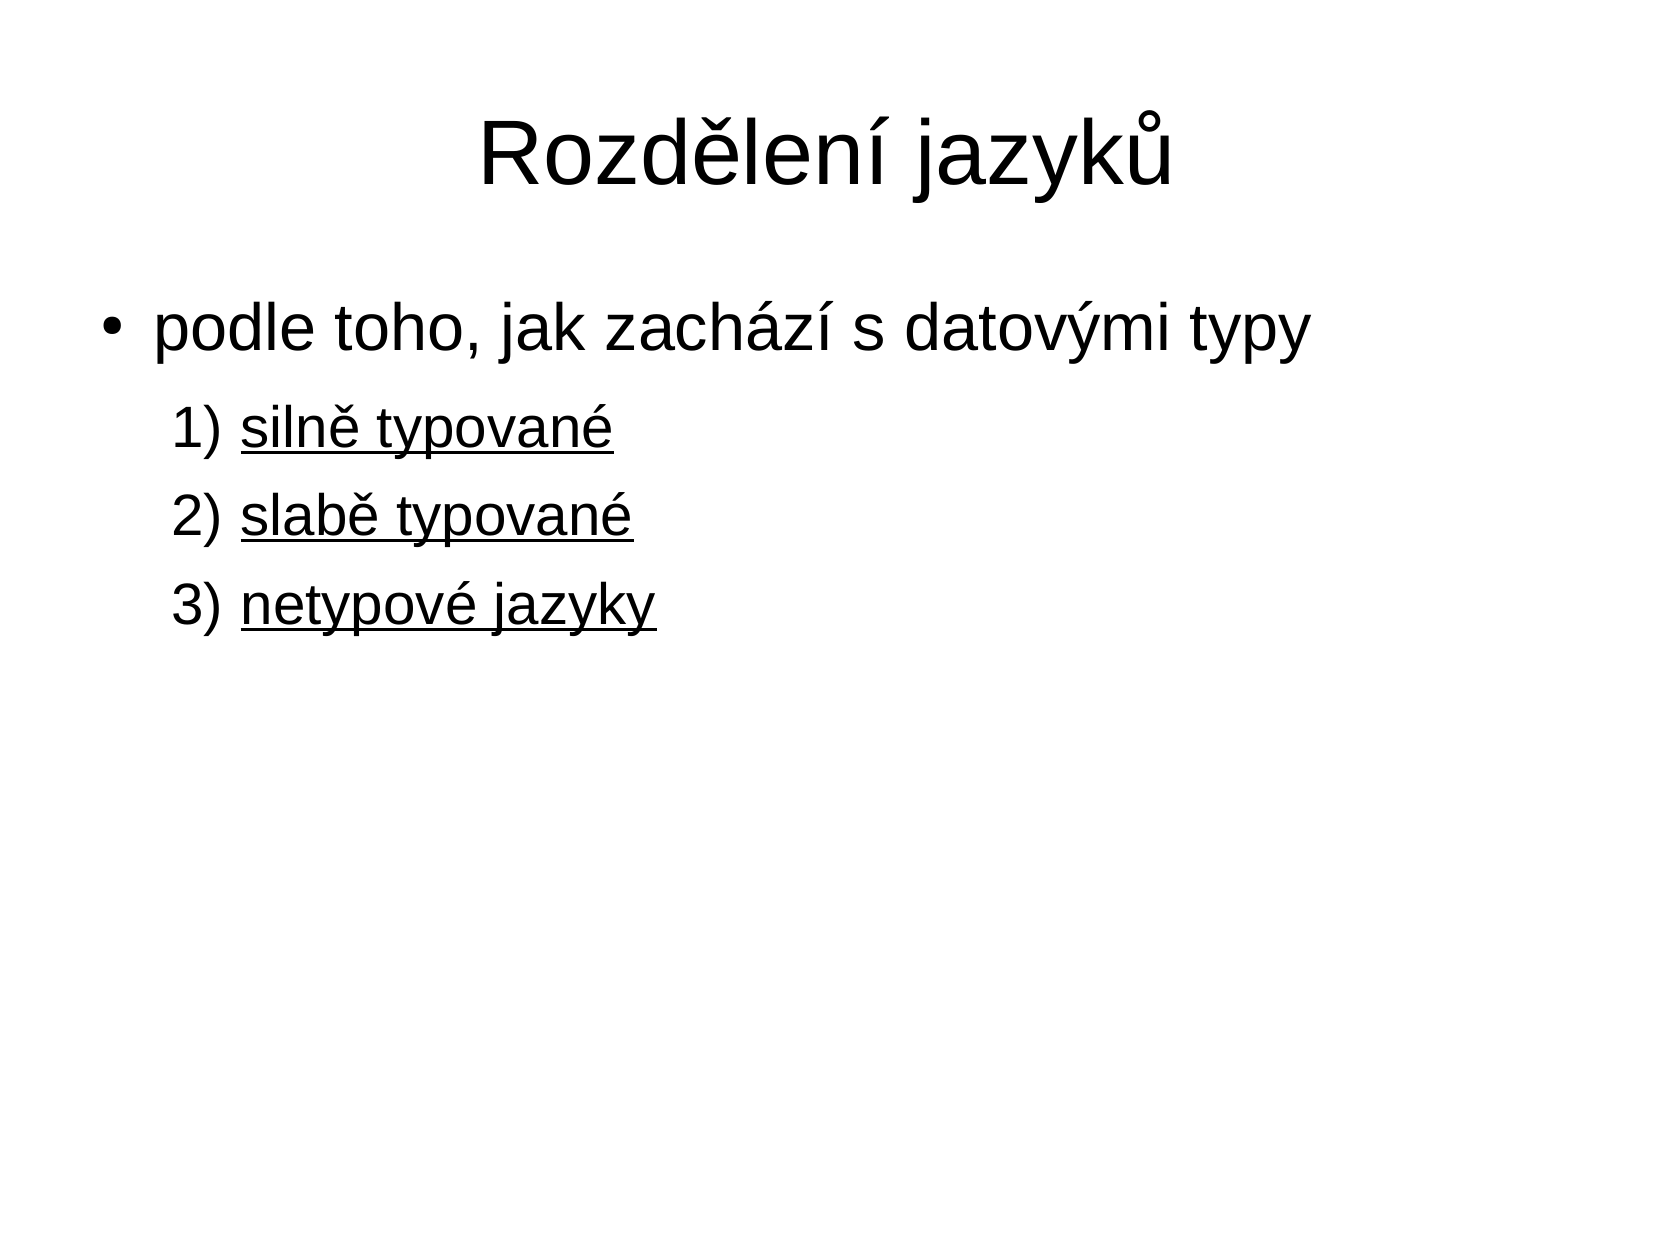

# Rozdělení jazyků
podle toho, jak zachází s datovými typy
 silně typované
 slabě typované
 netypové jazyky